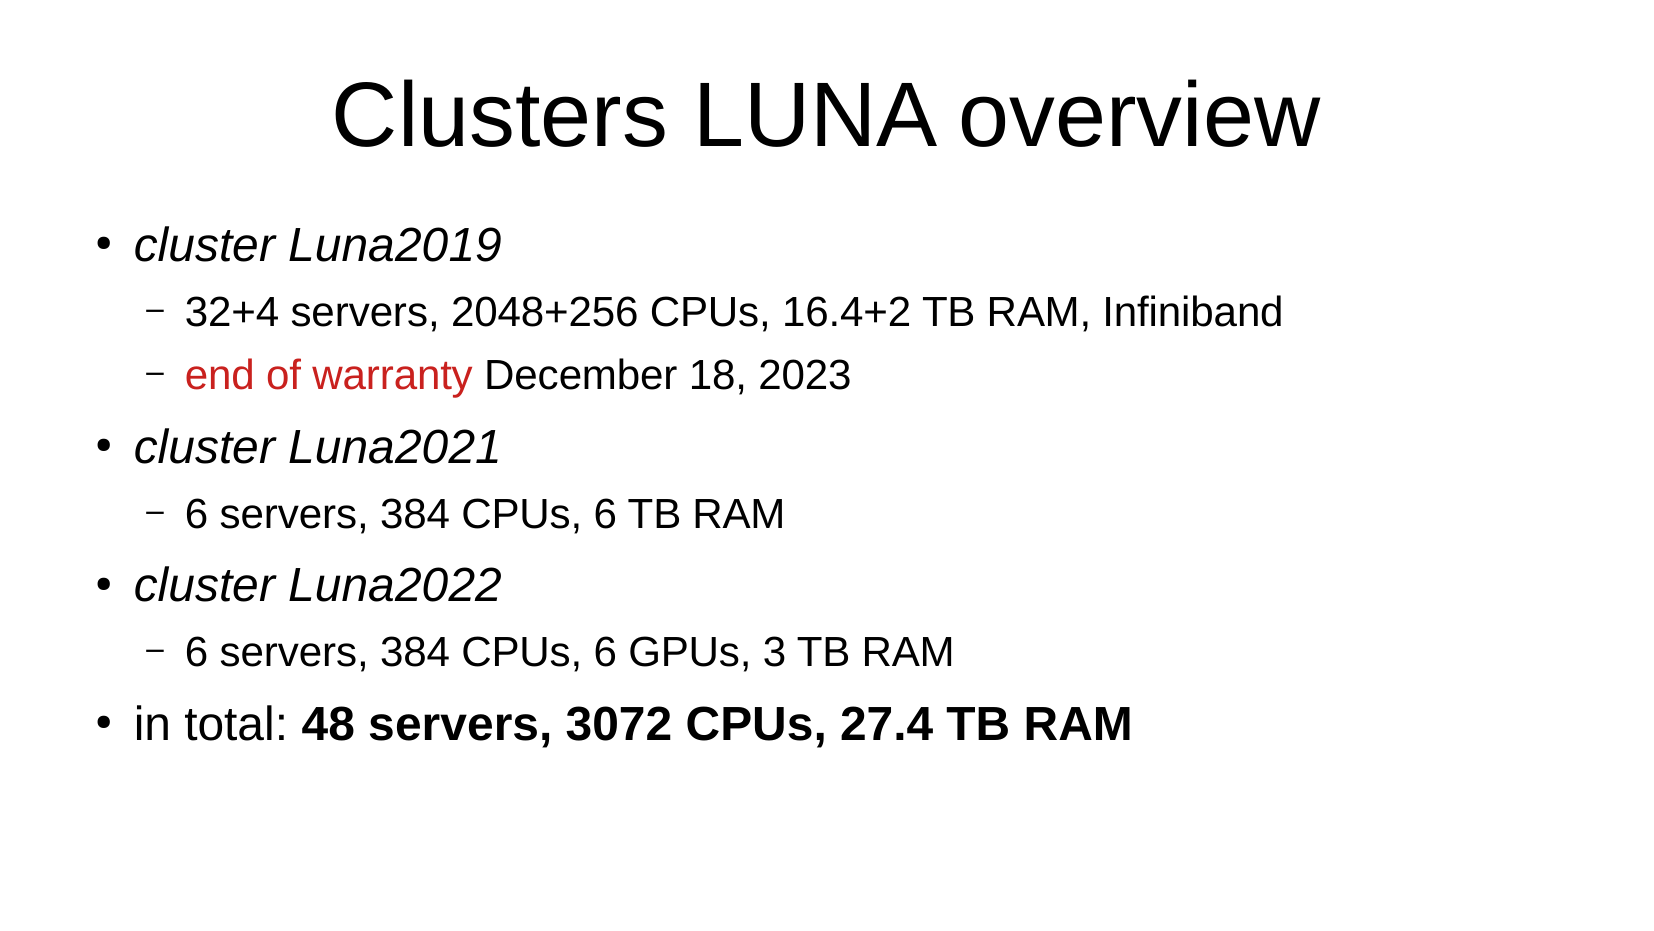

# Clusters LUNA overview
cluster Luna2019
32+4 servers, 2048+256 CPUs, 16.4+2 TB RAM, Infiniband
end of warranty December 18, 2023
cluster Luna2021
6 servers, 384 CPUs, 6 TB RAM
cluster Luna2022
6 servers, 384 CPUs, 6 GPUs, 3 TB RAM
in total: 48 servers, 3072 CPUs, 27.4 TB RAM